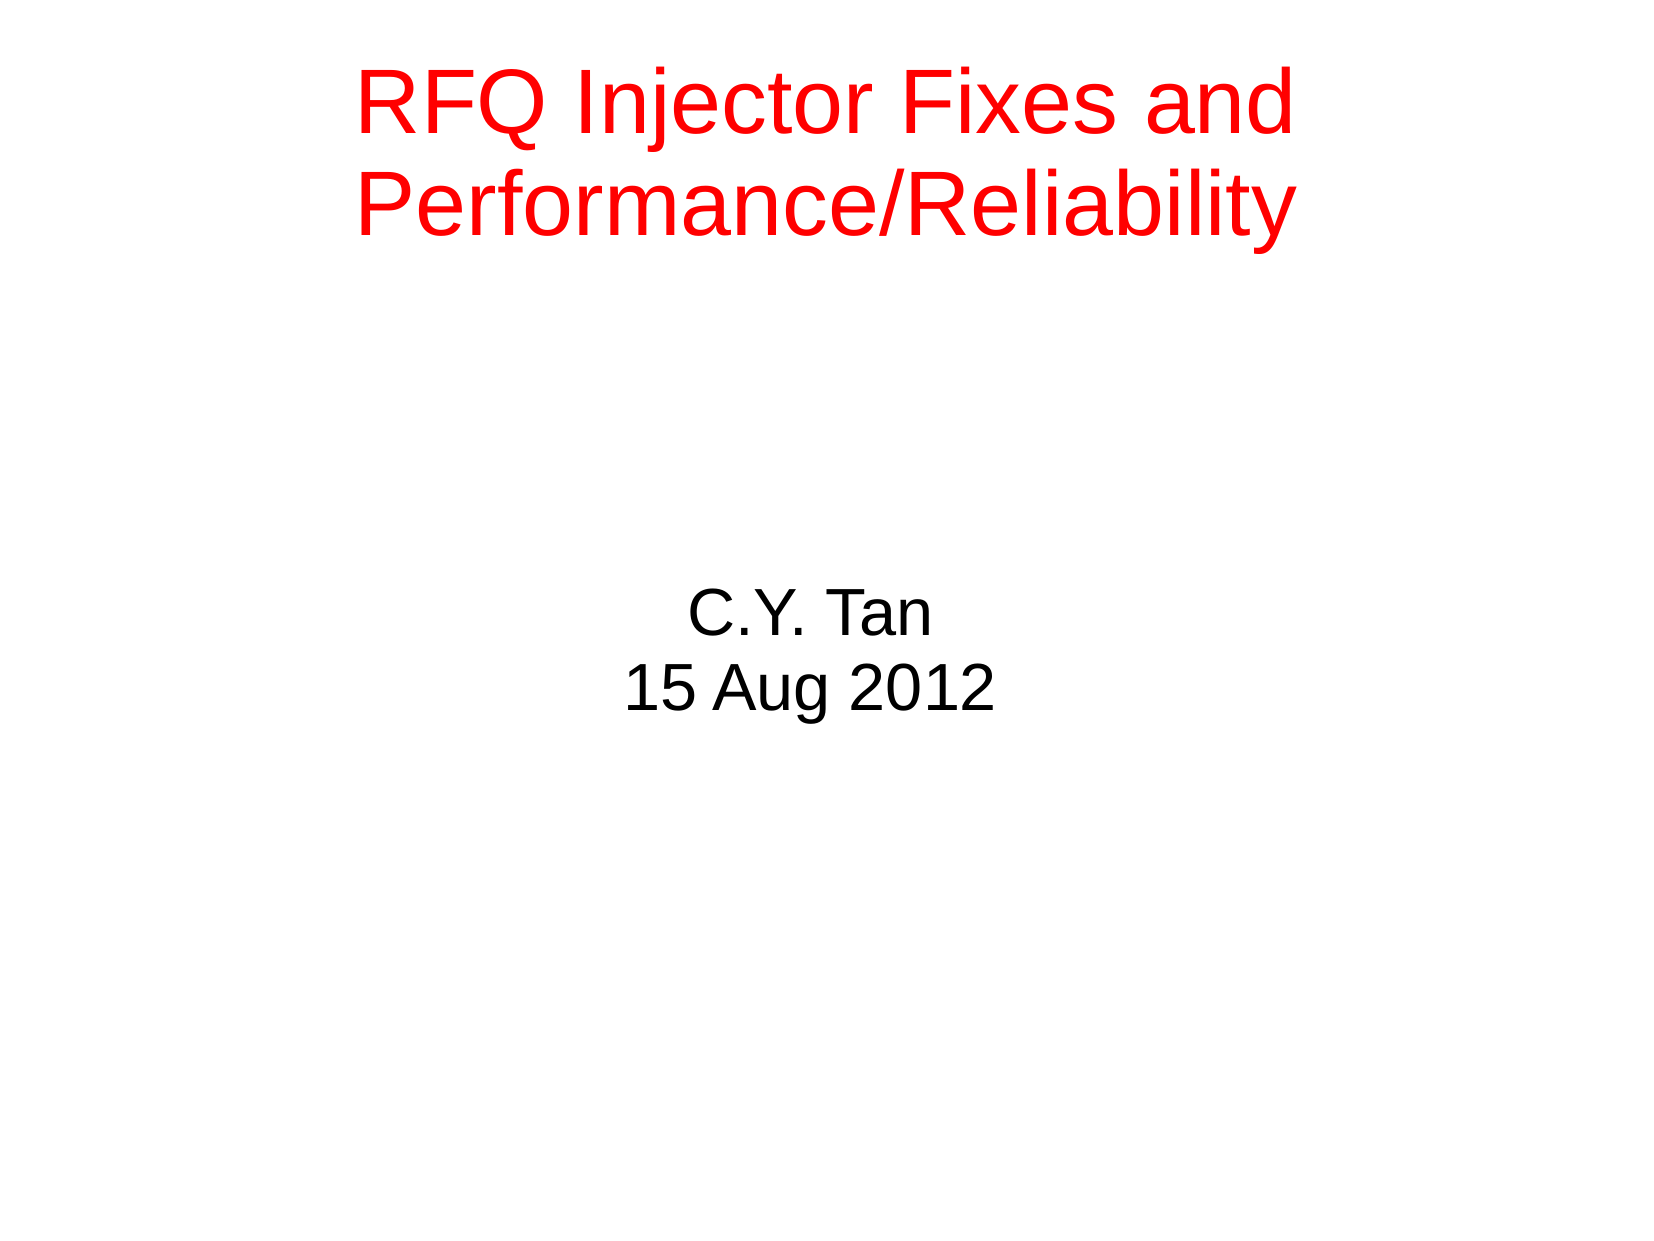

# RFQ Injector Fixes and Performance/Reliability
C.Y. Tan
15 Aug 2012